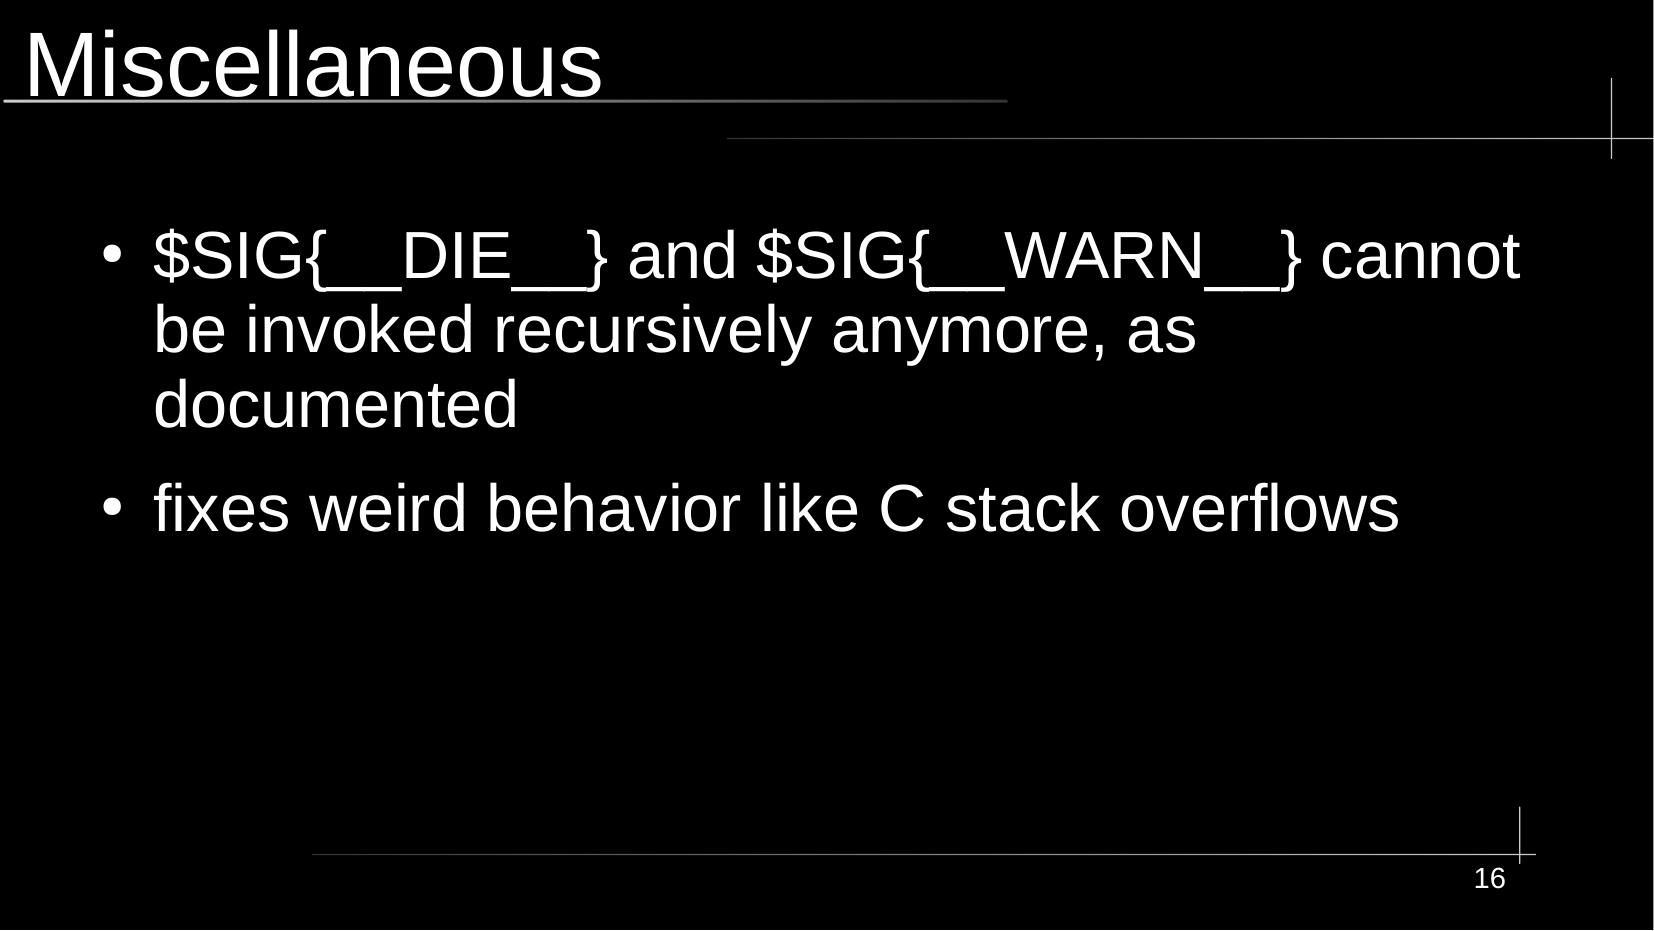

# Miscellaneous
$SIG{__DIE__} and $SIG{__WARN__} cannot be invoked recursively anymore, as documented
fixes weird behavior like C stack overflows
16